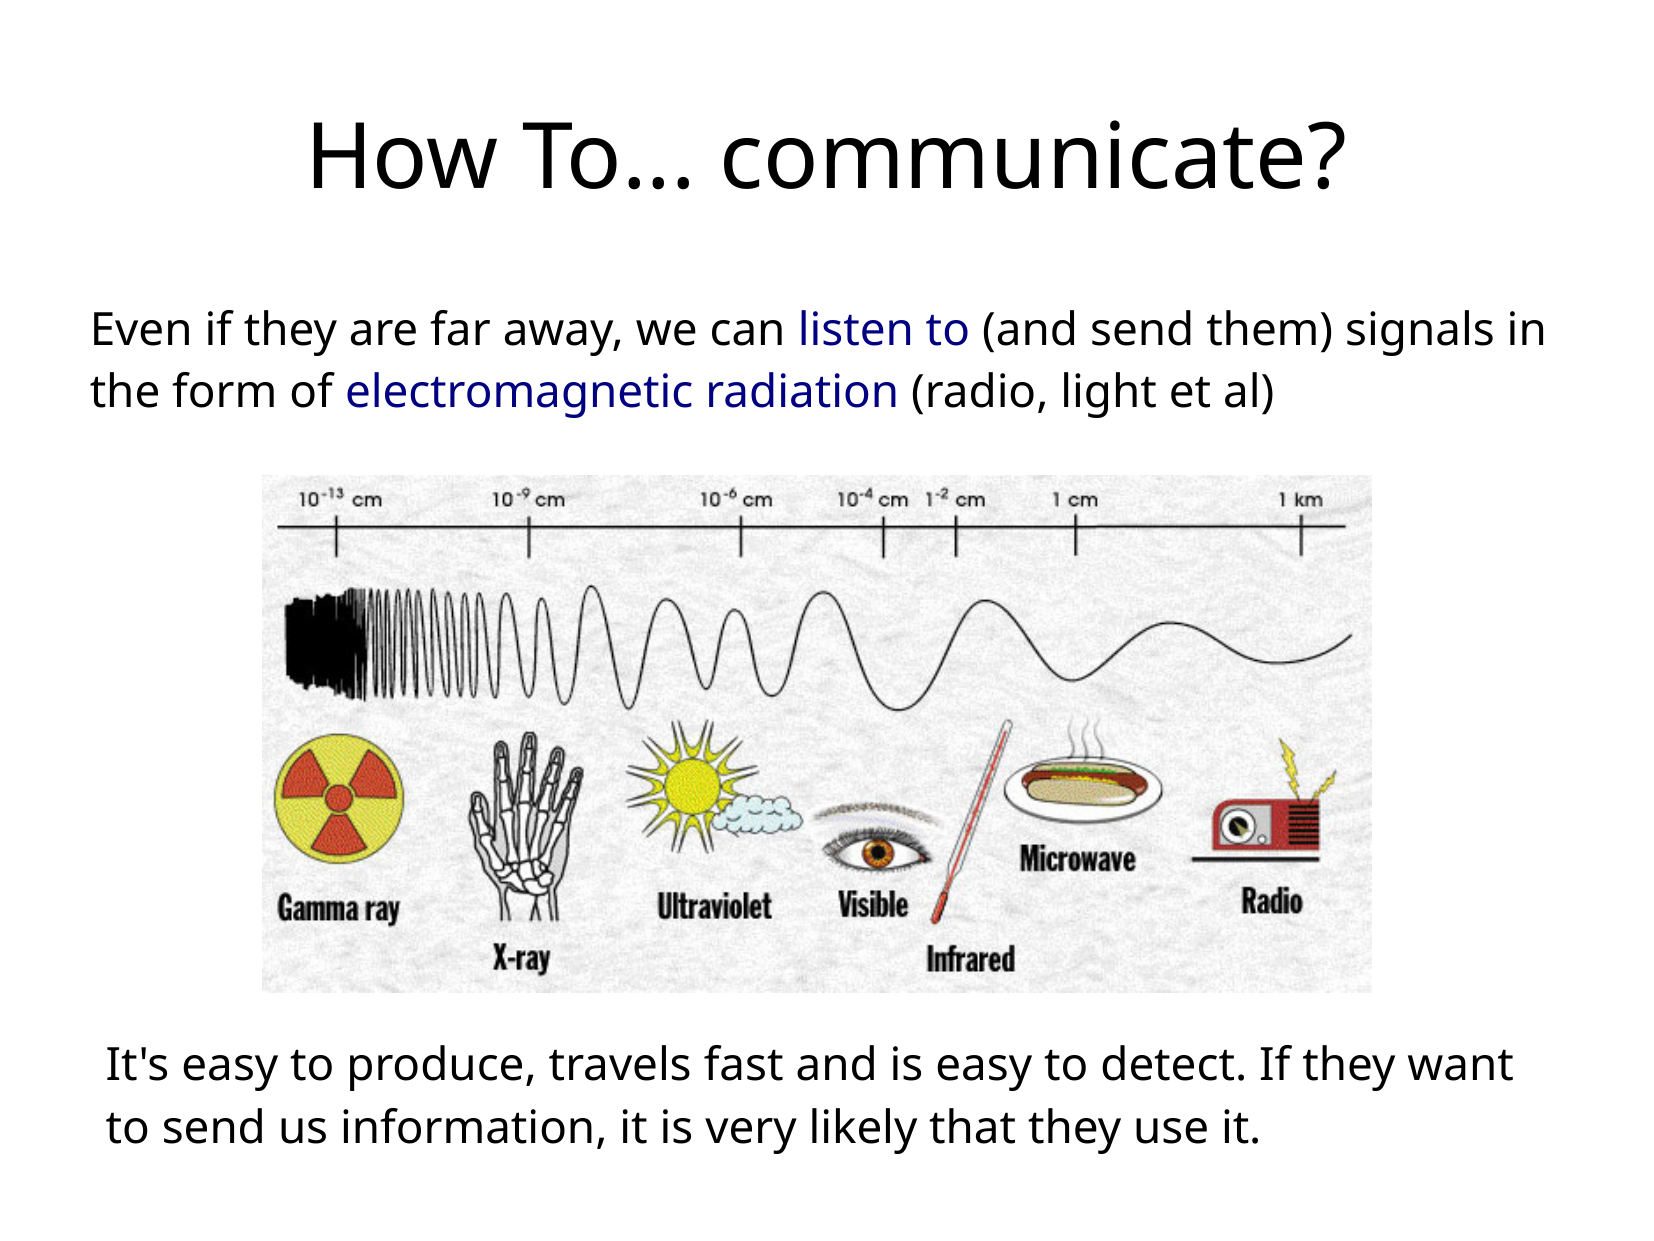

# How To... communicate?
Even if they are far away, we can listen to (and send them) signals in the form of electromagnetic radiation (radio, light et al)
It's easy to produce, travels fast and is easy to detect. If they want to send us information, it is very likely that they use it.